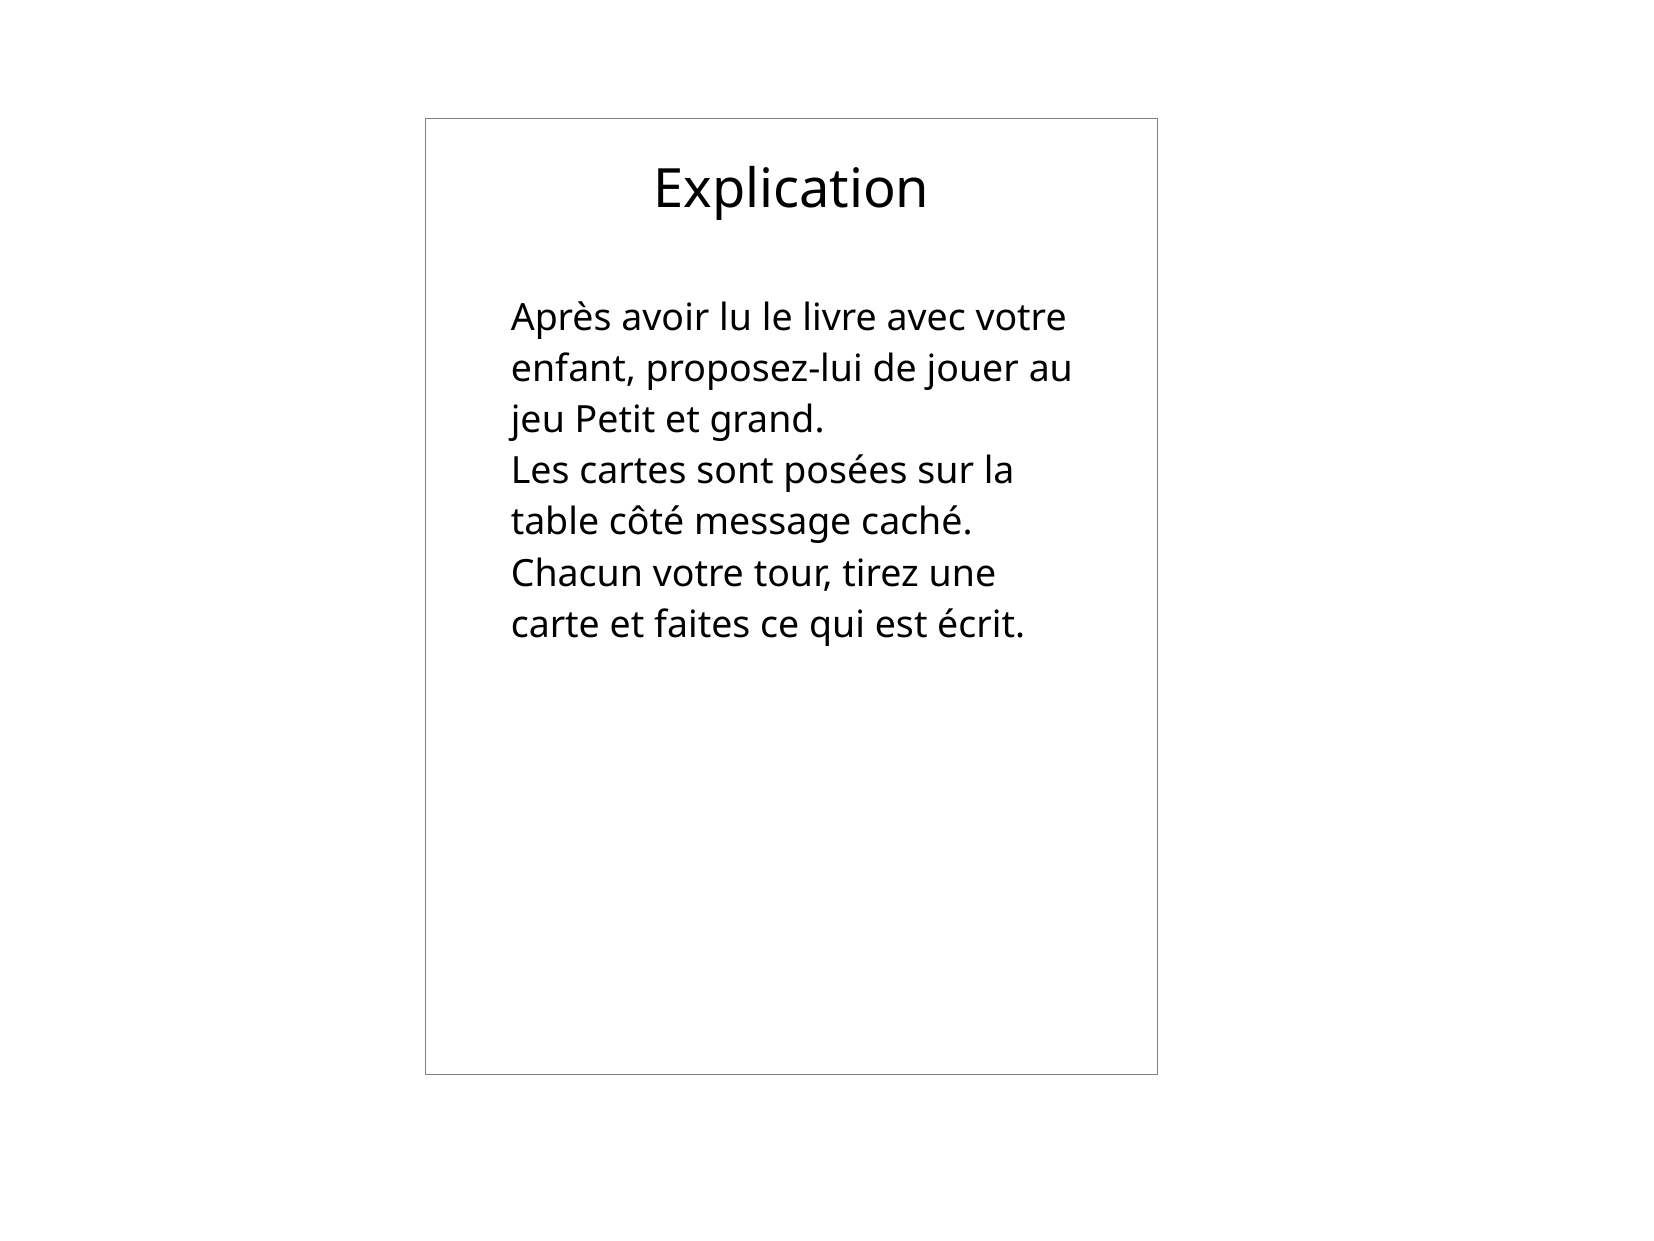

Explication
Après avoir lu le livre avec votre enfant, proposez-lui de jouer au jeu Petit et grand.
Les cartes sont posées sur la table côté message caché.
Chacun votre tour, tirez une carte et faites ce qui est écrit.